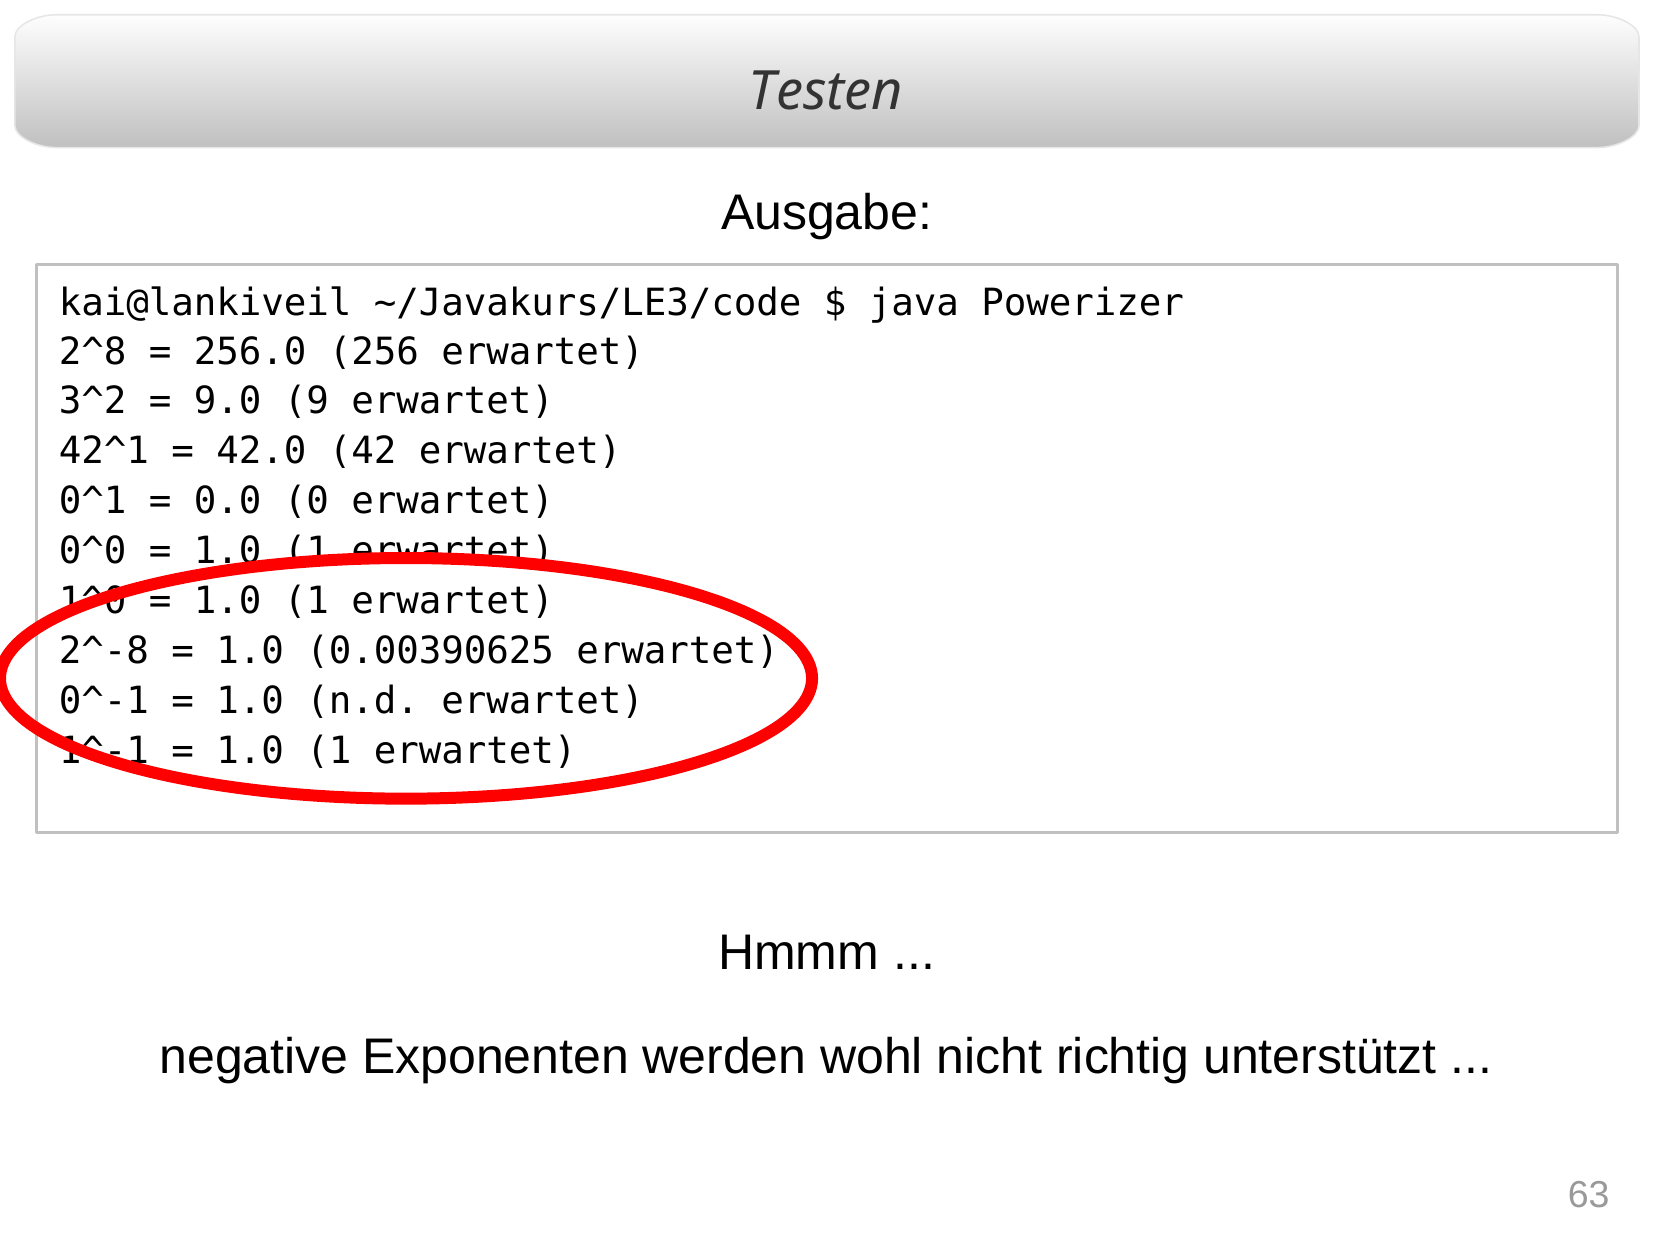

# Testen
Ausgabe:
kai@lankiveil ~/Javakurs/LE3/code $ java Powerizer
2^8 = 256.0 (256 erwartet)‏
3^2 = 9.0 (9 erwartet)‏
42^1 = 42.0 (42 erwartet)‏
0^1 = 0.0 (0 erwartet)‏
0^0 = 1.0 (1 erwartet)‏
1^0 = 1.0 (1 erwartet)‏
2^-8 = 1.0 (0.00390625 erwartet)‏
0^-1 = 1.0 (n.d. erwartet)‏
1^-1 = 1.0 (1 erwartet)‏
Hmmm ...
negative Exponenten werden wohl nicht richtig unterstützt ...